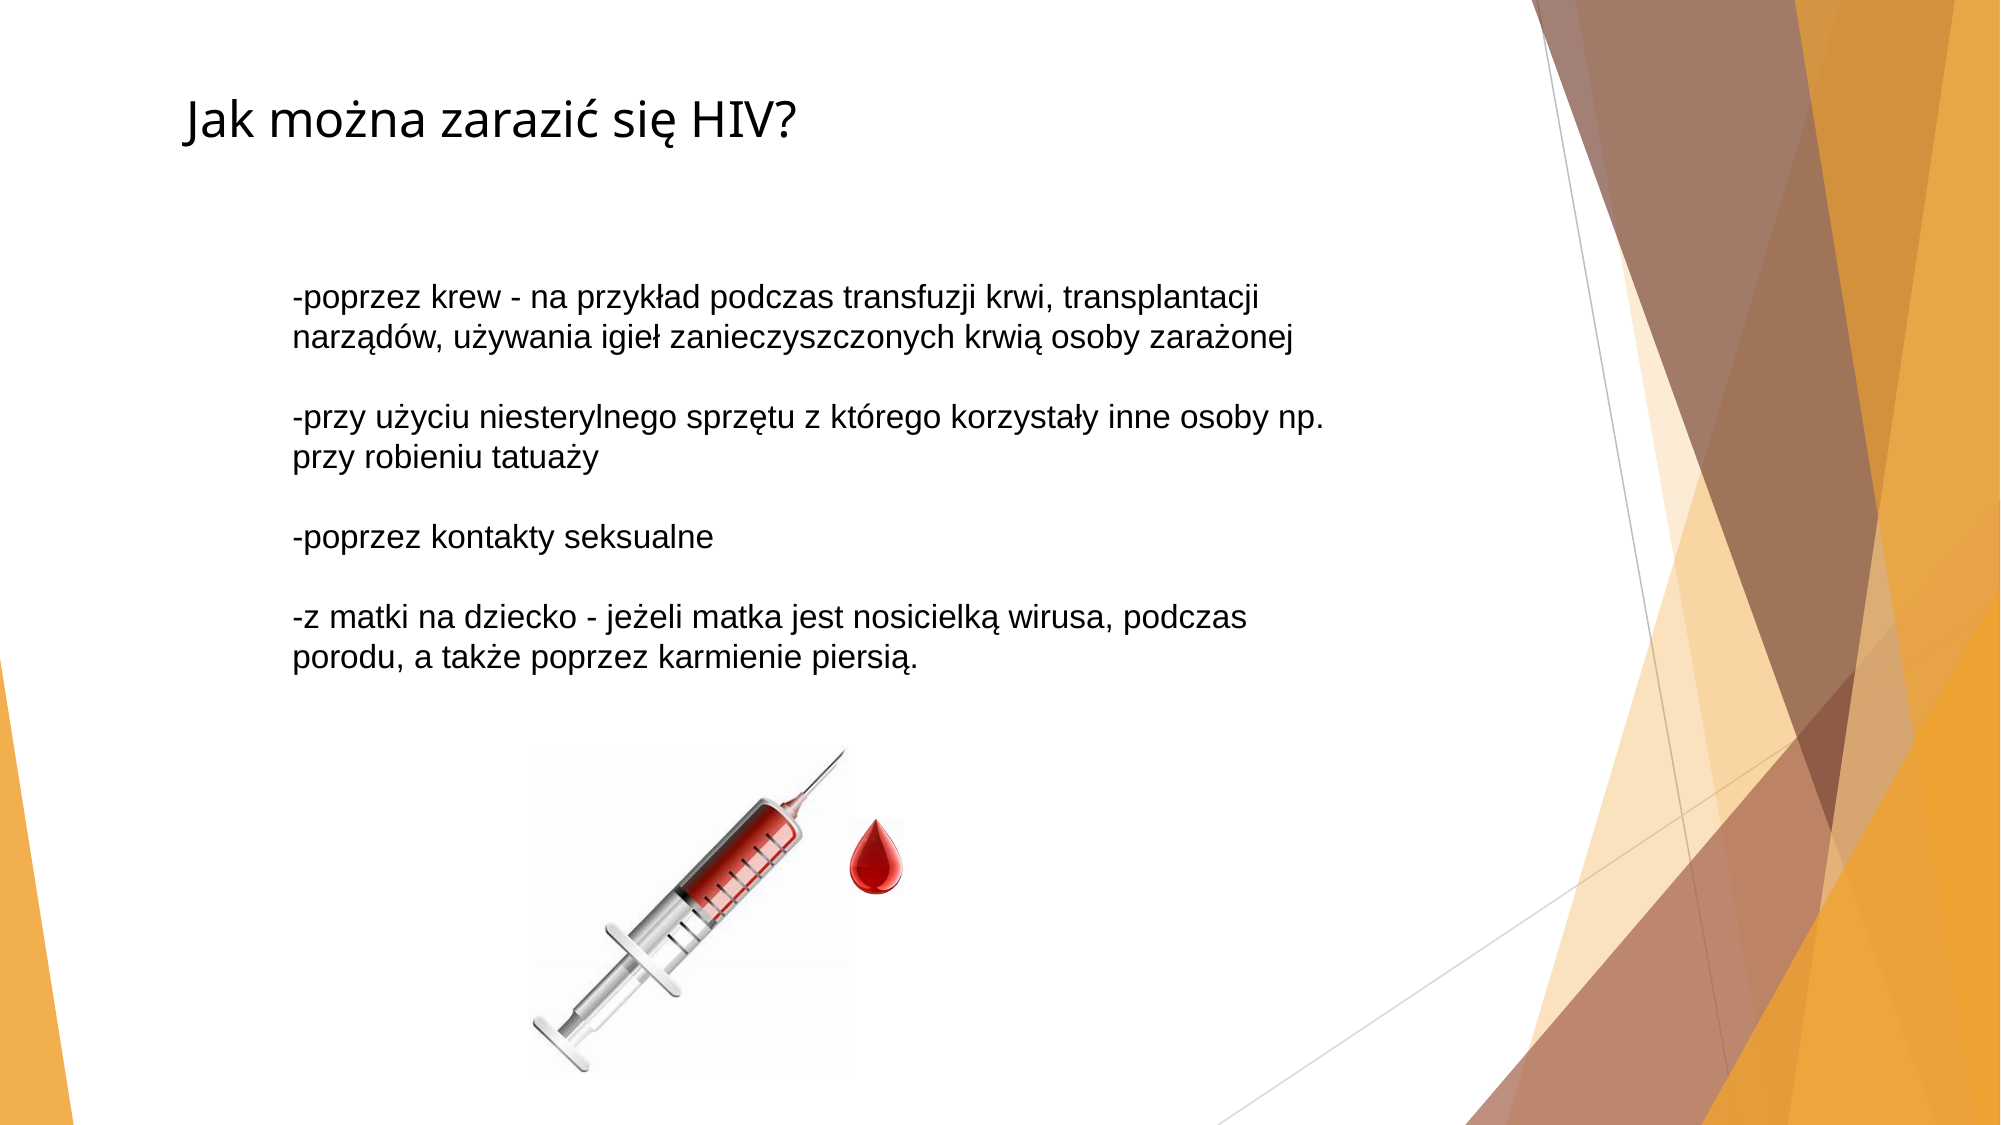

Jak można zarazić się HIV?
-poprzez krew - na przykład podczas transfuzji krwi, transplantacji narządów, używania igieł zanieczyszczonych krwią osoby zarażonej
-przy użyciu niesterylnego sprzętu z którego korzystały inne osoby np. przy robieniu tatuaży
-poprzez kontakty seksualne
-z matki na dziecko - jeżeli matka jest nosicielką wirusa, podczas porodu, a także poprzez karmienie piersią.